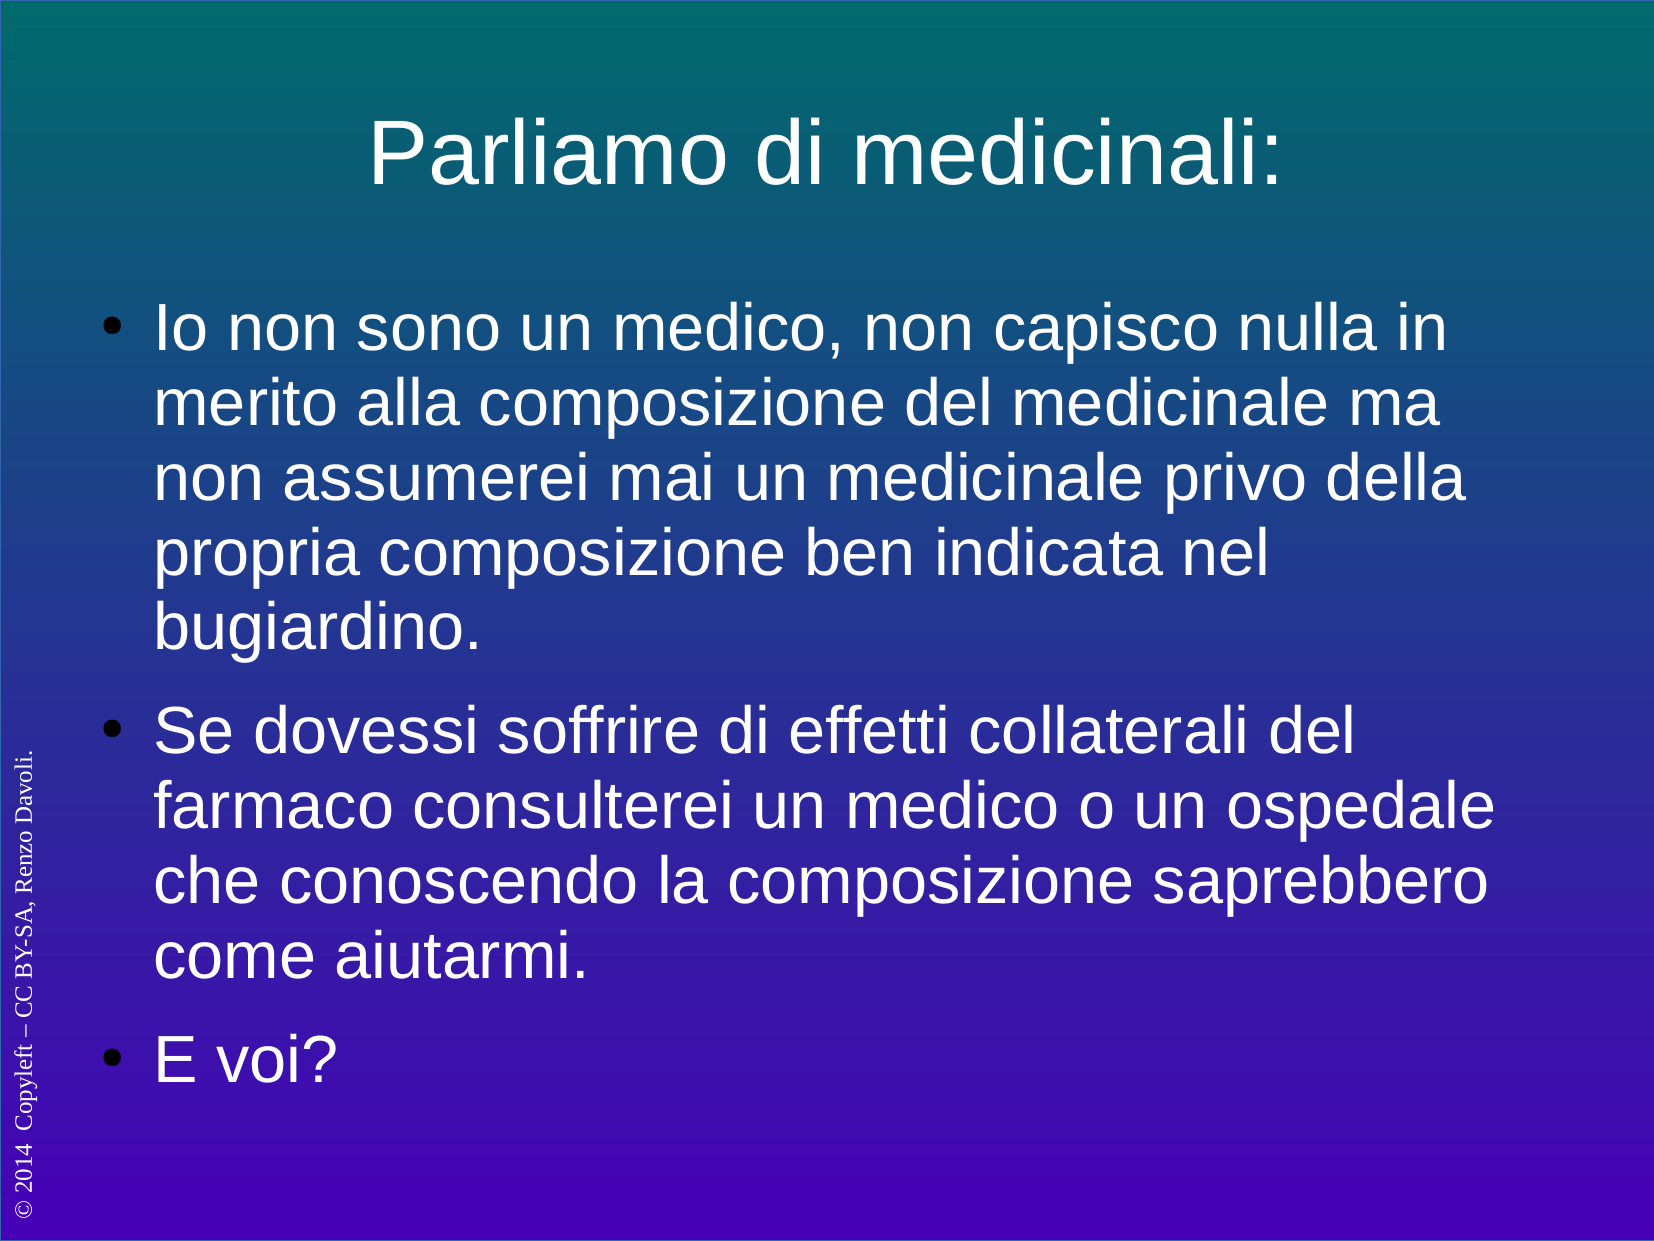

# Parliamo di medicinali:
Io non sono un medico, non capisco nulla in merito alla composizione del medicinale ma non assumerei mai un medicinale privo della propria composizione ben indicata nel bugiardino.
Se dovessi soffrire di effetti collaterali del farmaco consulterei un medico o un ospedale che conoscendo la composizione saprebbero come aiutarmi.
E voi?